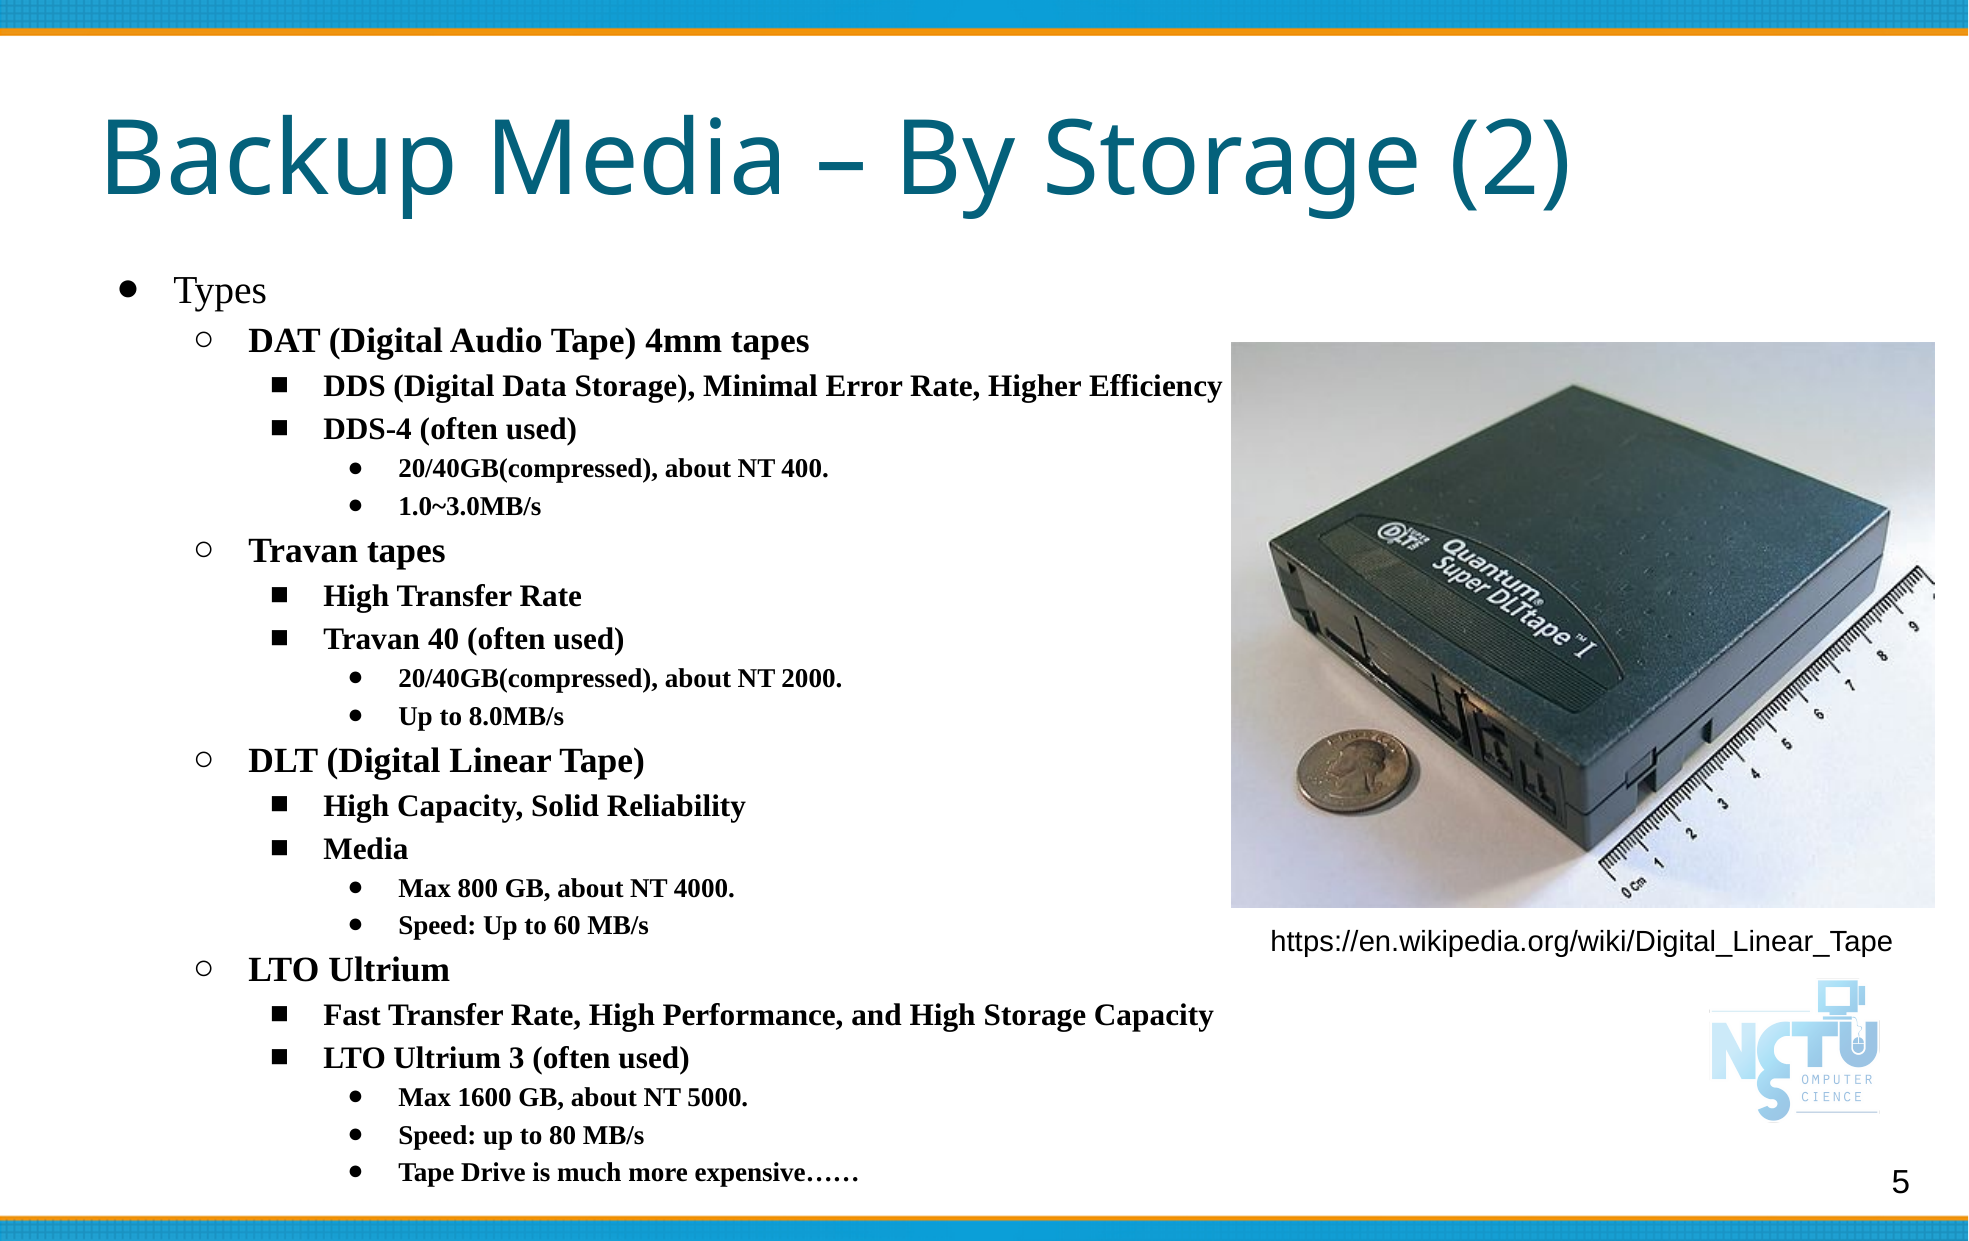

# Backup Media – By Storage (2)
Types
DAT (Digital Audio Tape) 4mm tapes
DDS (Digital Data Storage), Minimal Error Rate, Higher Efficiency
DDS-4 (often used)
20/40GB(compressed), about NT 400.
1.0~3.0MB/s
Travan tapes
High Transfer Rate
Travan 40 (often used)
20/40GB(compressed), about NT 2000.
Up to 8.0MB/s
DLT (Digital Linear Tape)
High Capacity, Solid Reliability
Media
Max 800 GB, about NT 4000.
Speed: Up to 60 MB/s
LTO Ultrium
Fast Transfer Rate, High Performance, and High Storage Capacity
LTO Ultrium 3 (often used)
Max 1600 GB, about NT 5000.
Speed: up to 80 MB/s
Tape Drive is much more expensive……
https://en.wikipedia.org/wiki/Digital_Linear_Tape